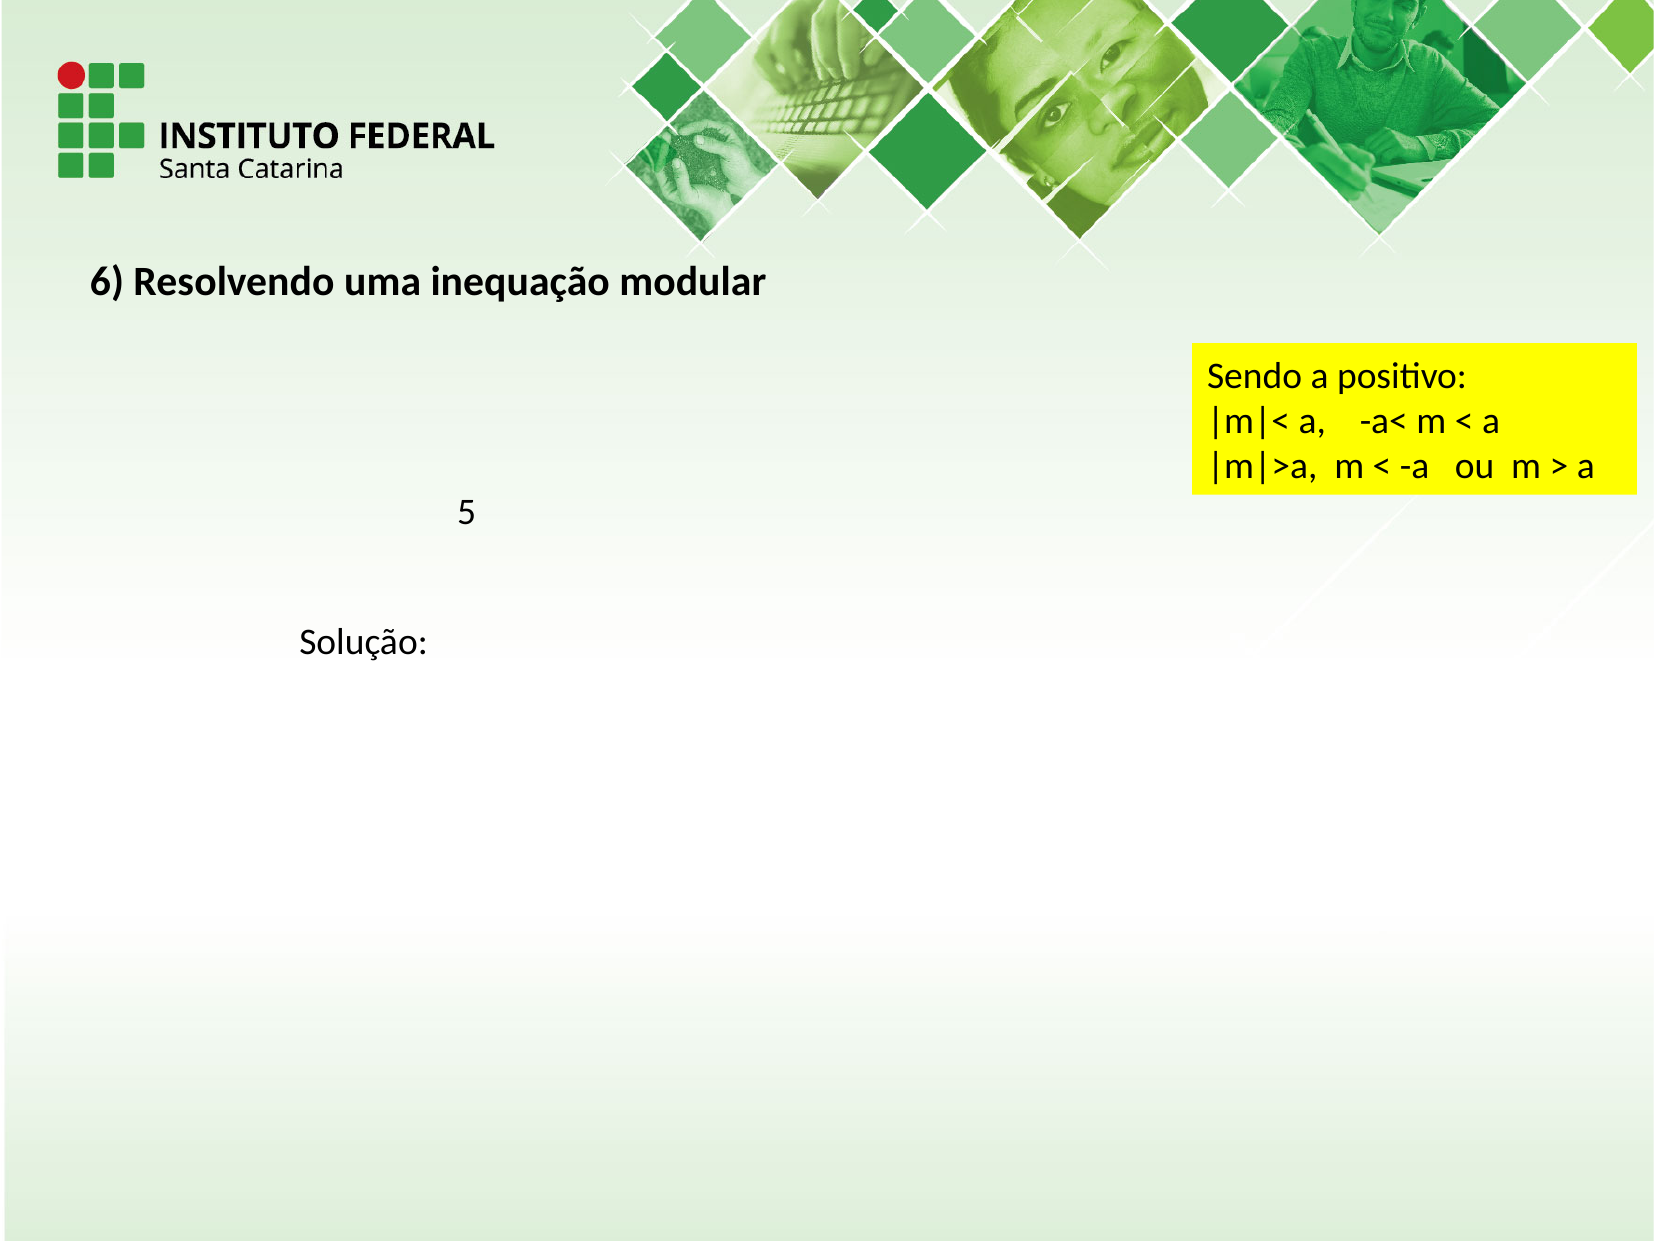

6) Resolvendo uma inequação modular
Sendo a positivo:
|m|< a, -a< m < a
|m|>a, m < -a ou m > a
5
Solução: